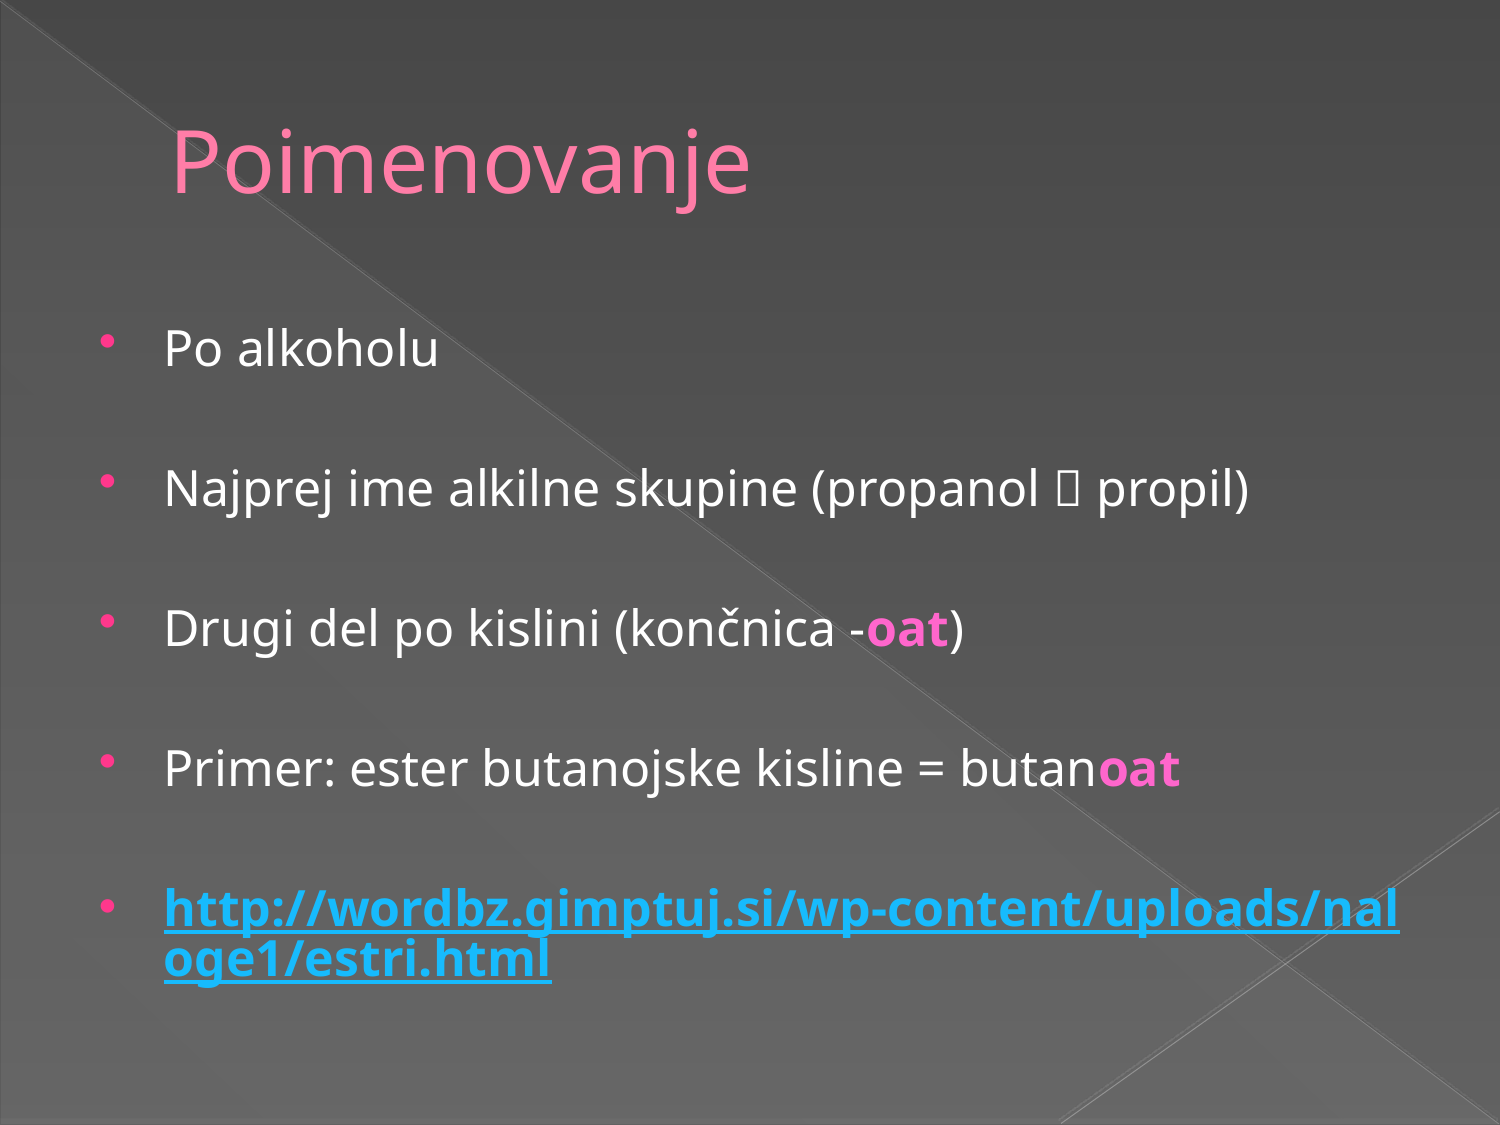

# Poimenovanje
Po alkoholu
Najprej ime alkilne skupine (propanol  propil)
Drugi del po kislini (končnica -oat)
Primer: ester butanojske kisline = butanoat
http://wordbz.gimptuj.si/wp-content/uploads/naloge1/estri.html